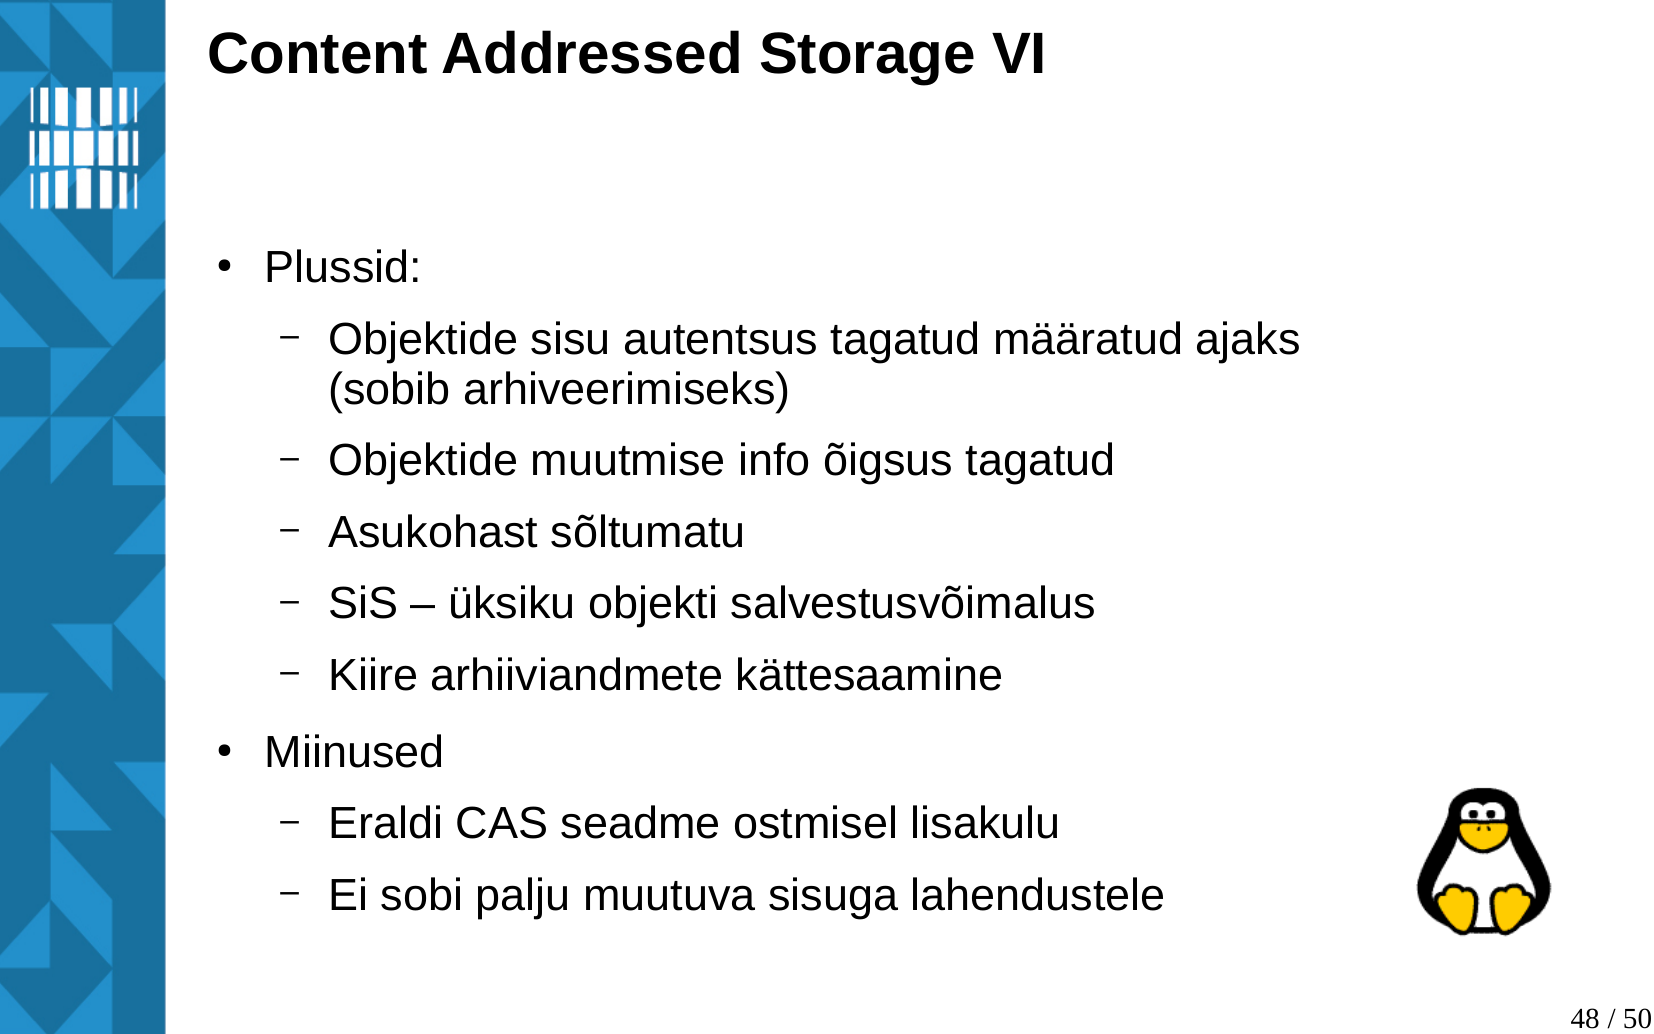

# Content Addressed Storage VI
Plussid:
Objektide sisu autentsus tagatud määratud ajaks
(sobib arhiveerimiseks)
Objektide muutmise info õigsus tagatud
Asukohast sõltumatu
SiS – üksiku objekti salvestusvõimalus
Kiire arhiiviandmete kättesaamine
Miinused
Eraldi CAS seadme ostmisel lisakulu
Ei sobi palju muutuva sisuga lahendustele